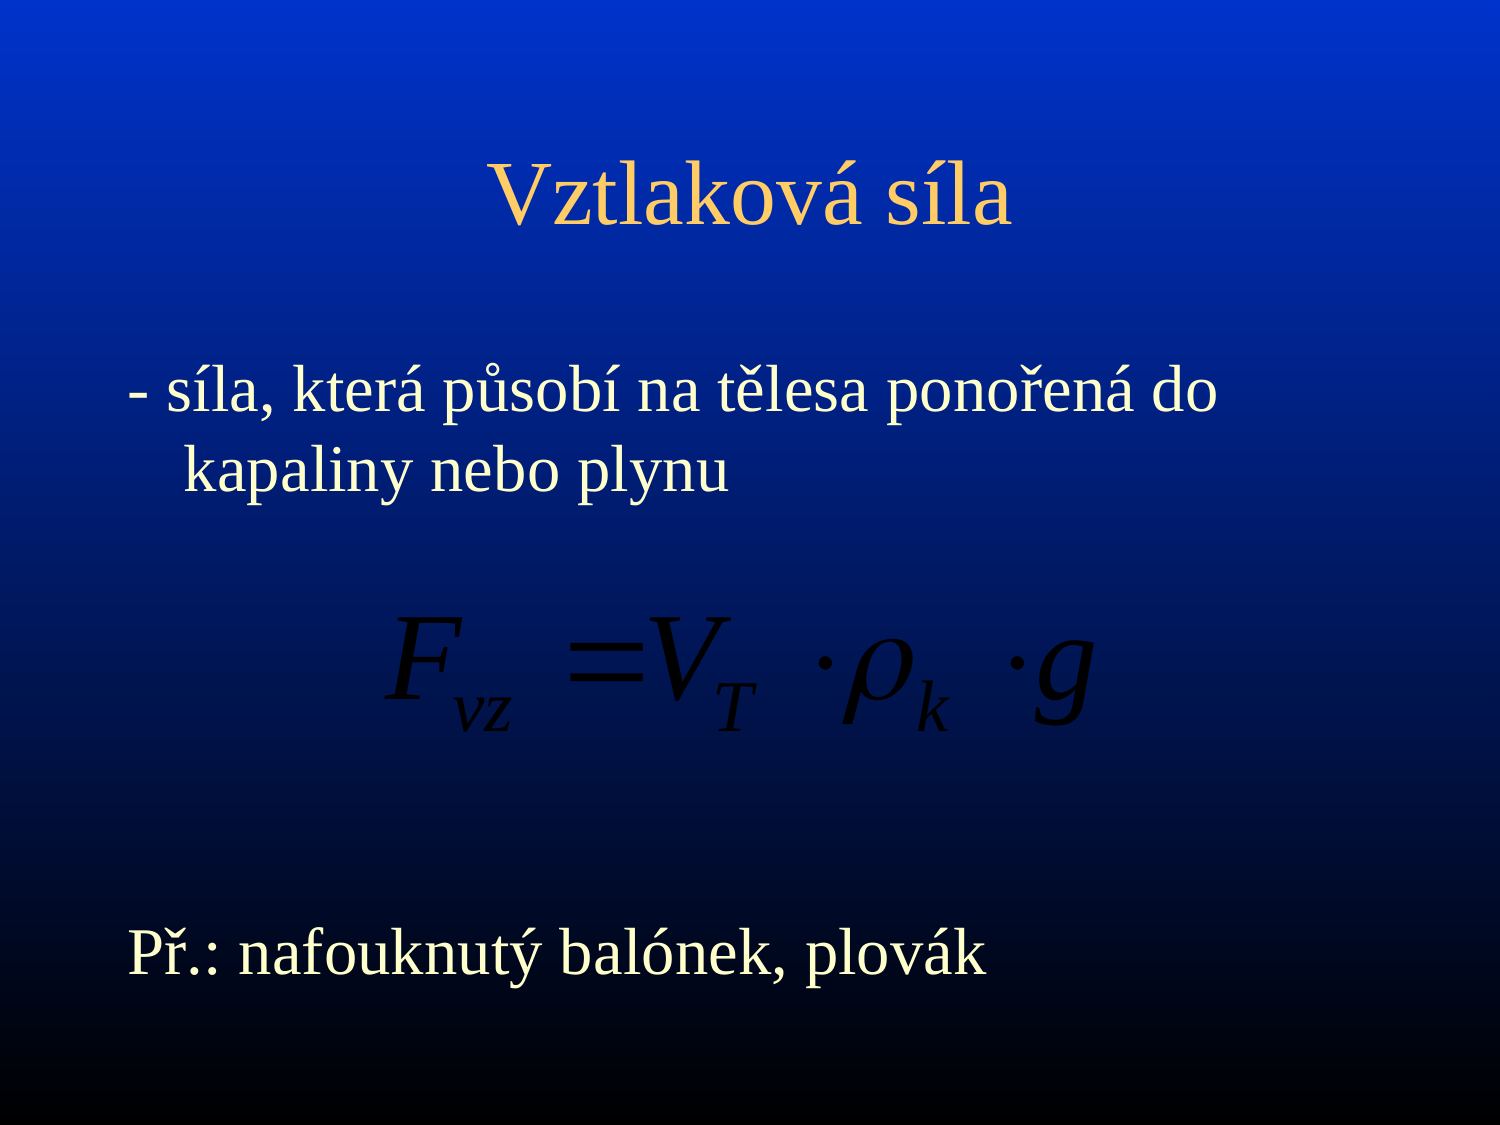

# Vztlaková síla
- síla, která působí na tělesa ponořená do kapaliny nebo plynu
Př.: nafouknutý balónek, plovák
27